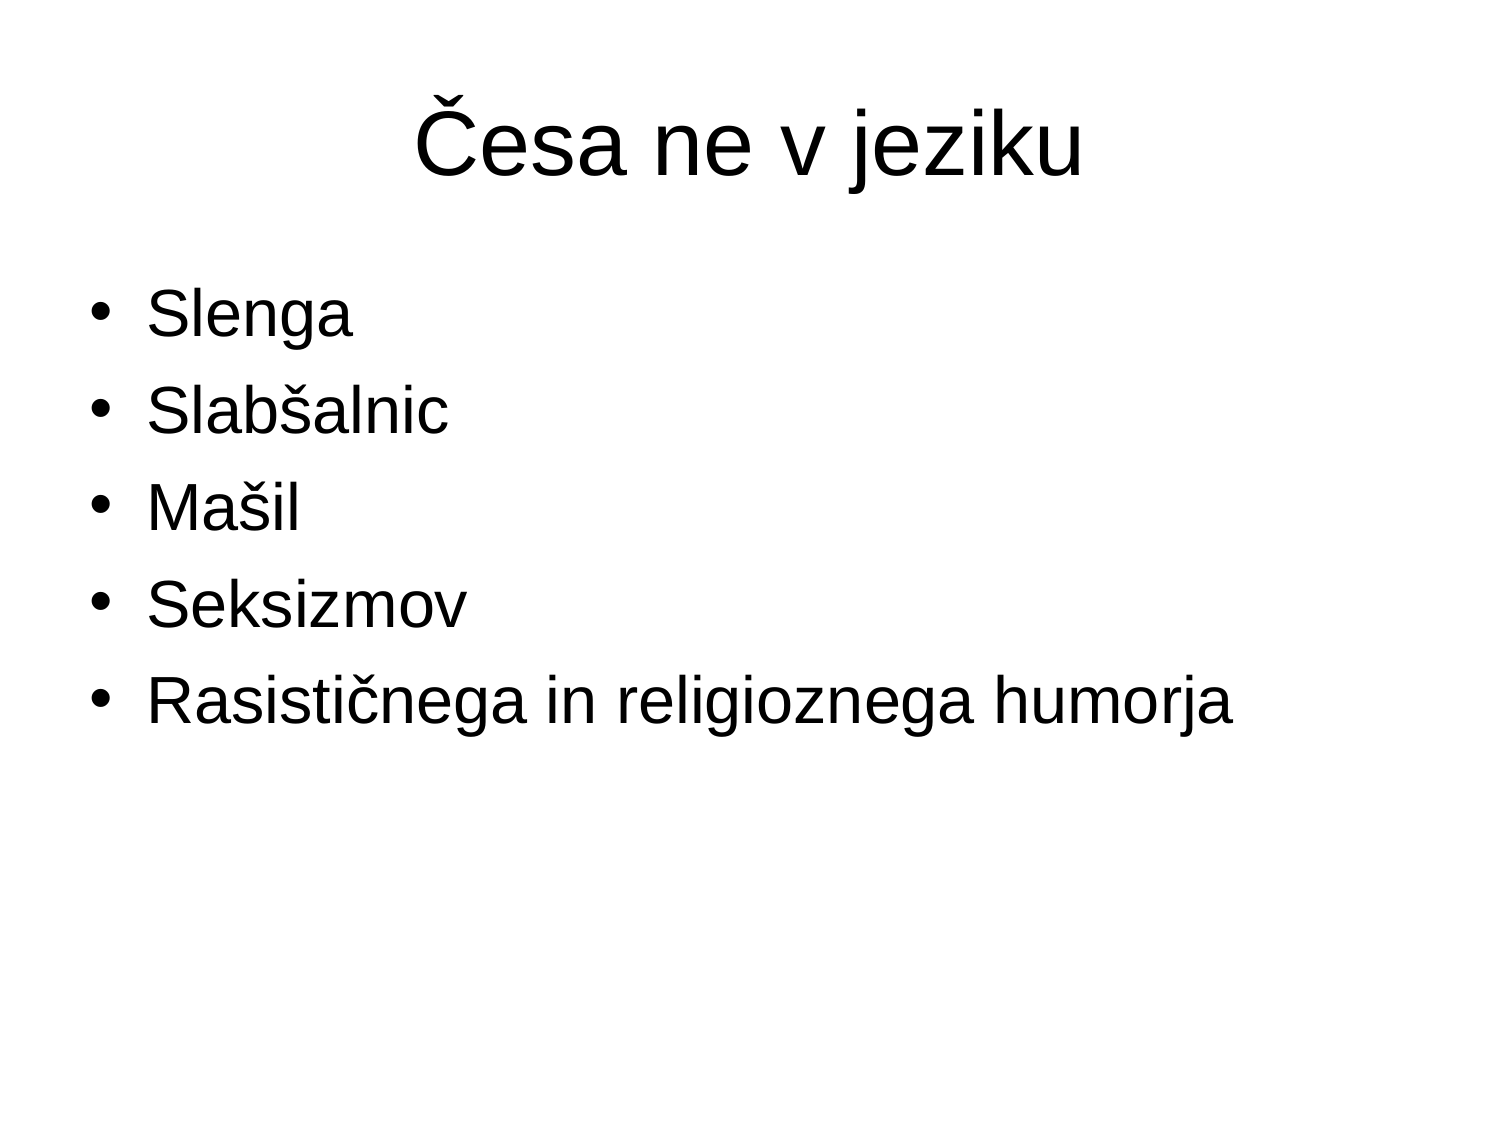

# Česa ne v jeziku
Slenga
Slabšalnic
Mašil
Seksizmov
Rasističnega in religioznega humorja